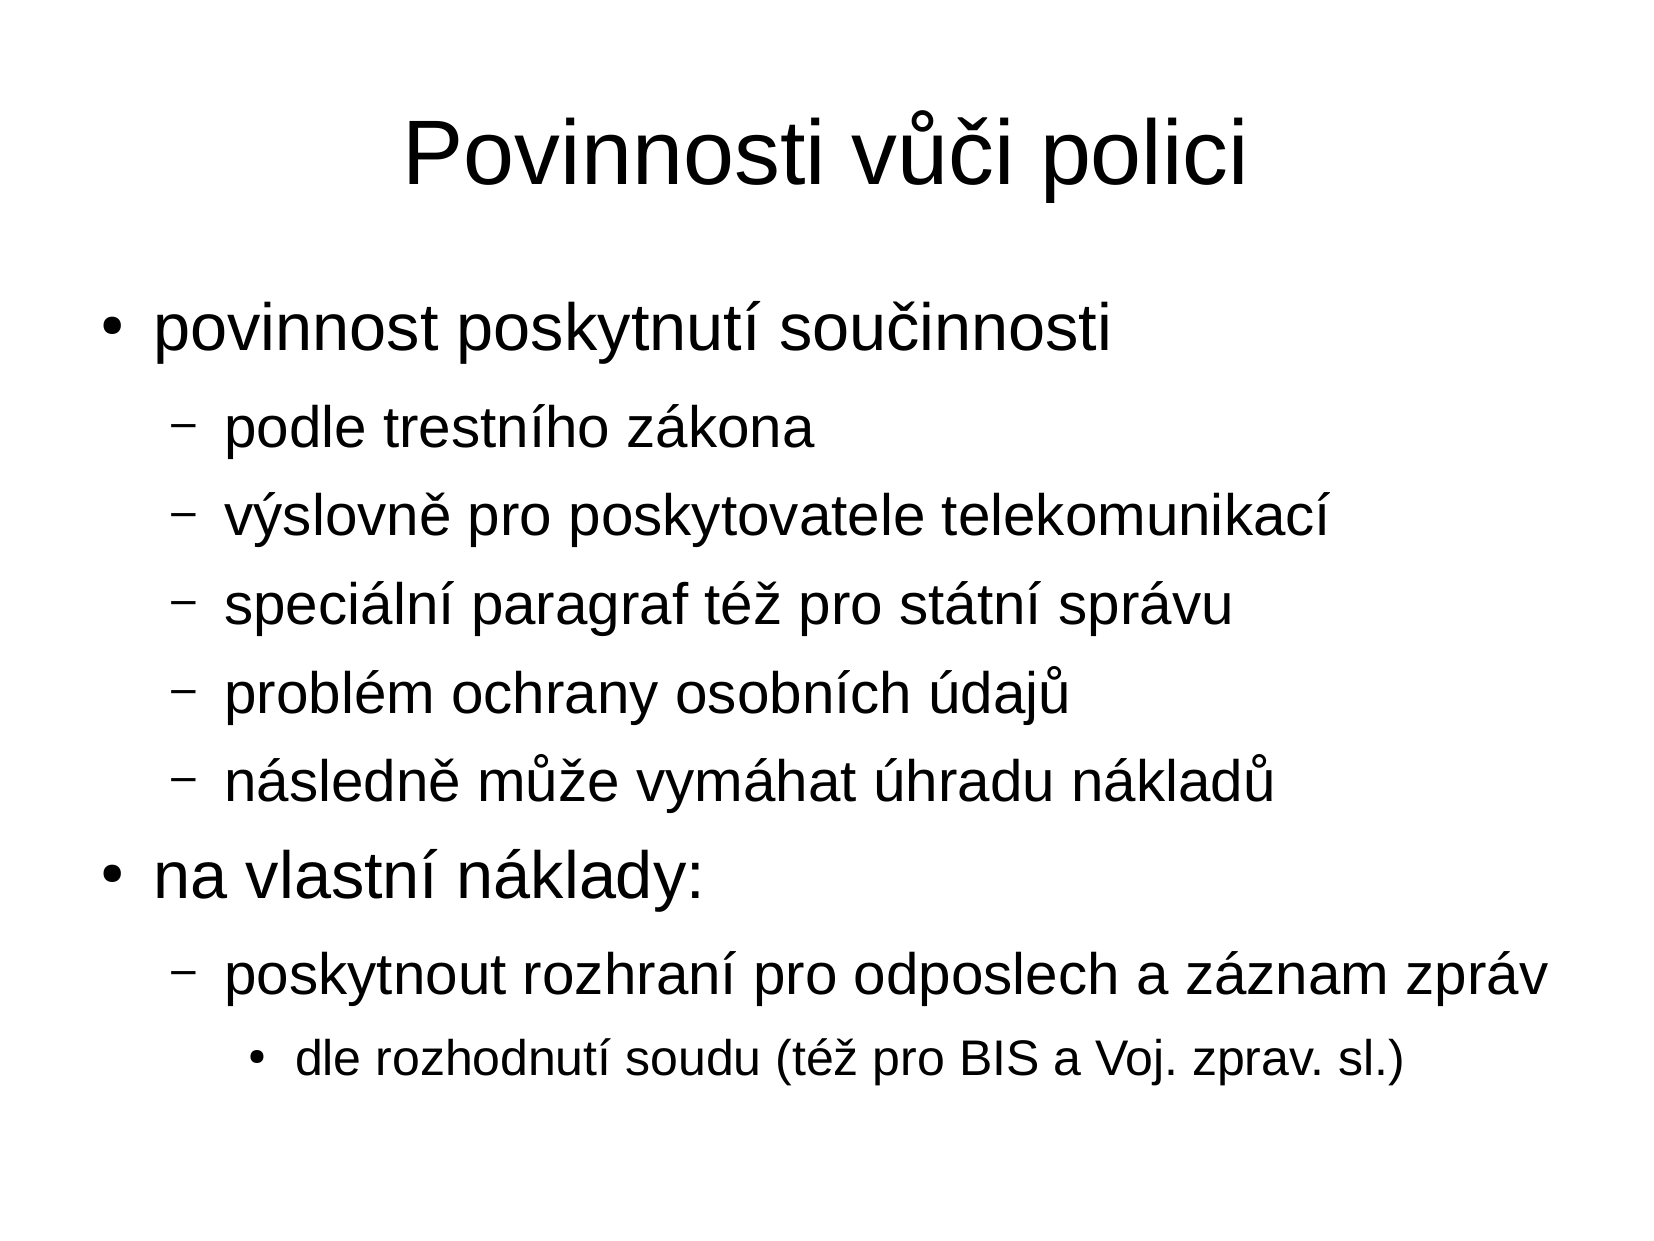

# Povinnosti vůči polici
povinnost poskytnutí součinnosti
podle trestního zákona
výslovně pro poskytovatele telekomunikací
speciální paragraf též pro státní správu
problém ochrany osobních údajů
následně může vymáhat úhradu nákladů
na vlastní náklady:
poskytnout rozhraní pro odposlech a záznam zpráv
dle rozhodnutí soudu (též pro BIS a Voj. zprav. sl.)